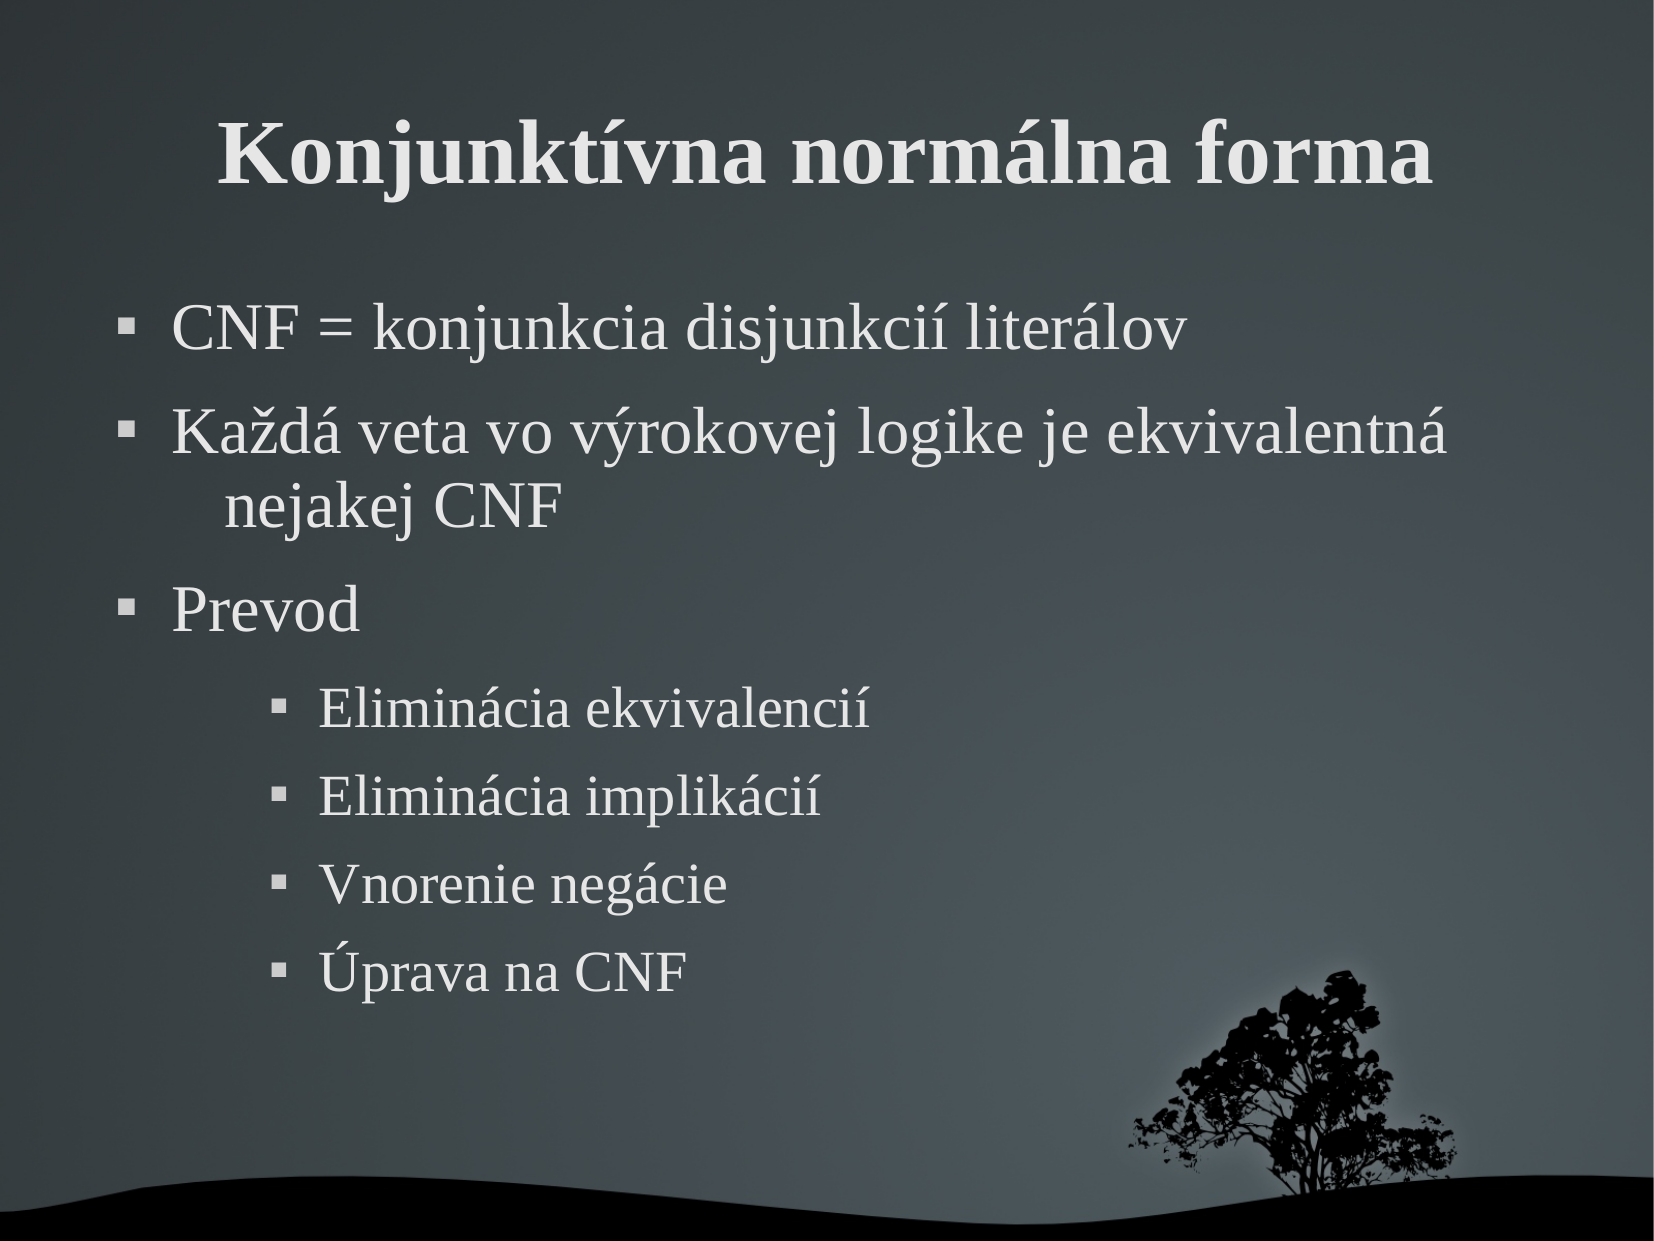

# Konjunktívna normálna forma
CNF = konjunkcia disjunkcií literálov
Každá veta vo výrokovej logike je ekvivalentná nejakej CNF
Prevod
Eliminácia ekvivalencií
Eliminácia implikácií
Vnorenie negácie
Úprava na CNF